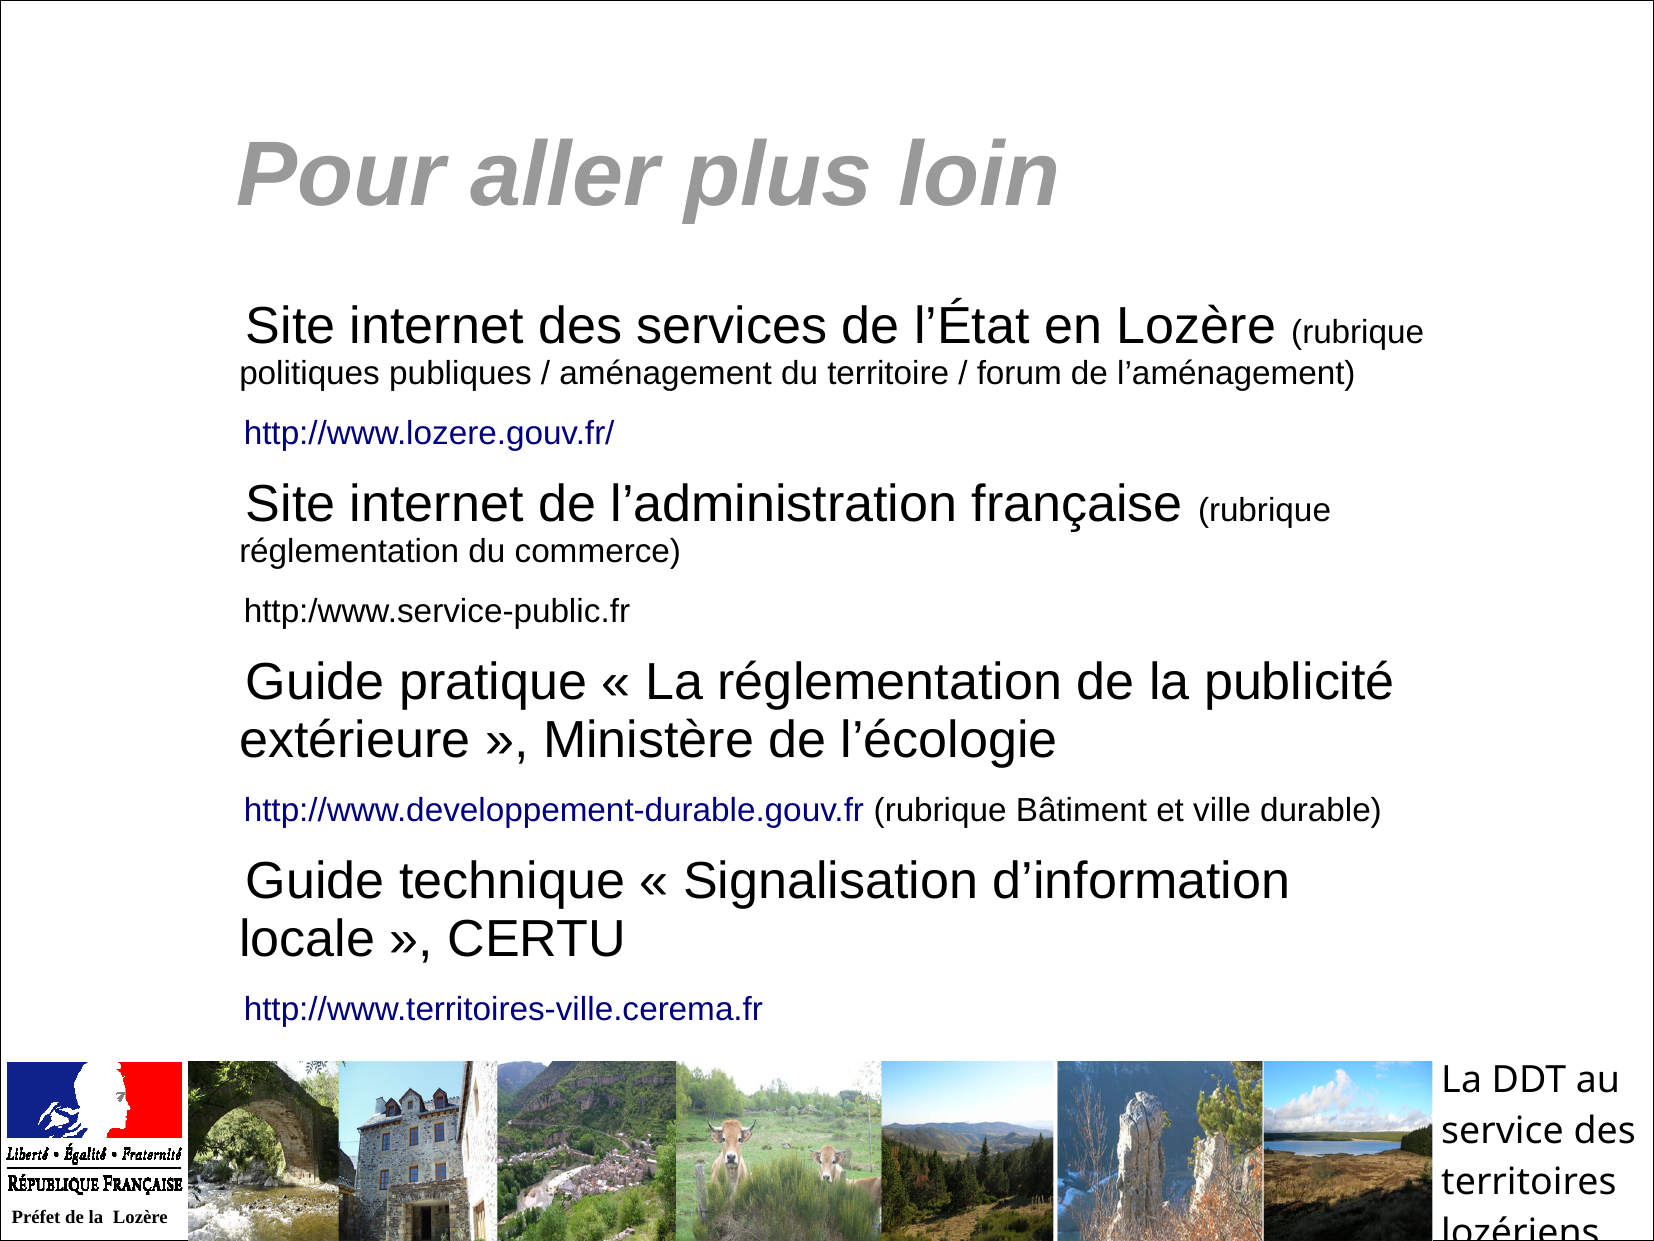

Pour aller plus loin
# Site internet des services de l’État en Lozère (rubrique politiques publiques / aménagement du territoire / forum de l’aménagement)
http://www.lozere.gouv.fr/
Site internet de l’administration française (rubrique réglementation du commerce)
http:/www.service-public.fr
Guide pratique « La réglementation de la publicité extérieure », Ministère de l’écologie
http://www.developpement-durable.gouv.fr (rubrique Bâtiment et ville durable)
Guide technique « Signalisation d’information locale », CERTU
http://www.territoires-ville.cerema.fr
20
Pour modifier ces 2 lignes de texte - Se positionner sur la 2ème page du diaporama.
ET dans le menu "Affichage" , choisir ” En-tête et pied de page ”.